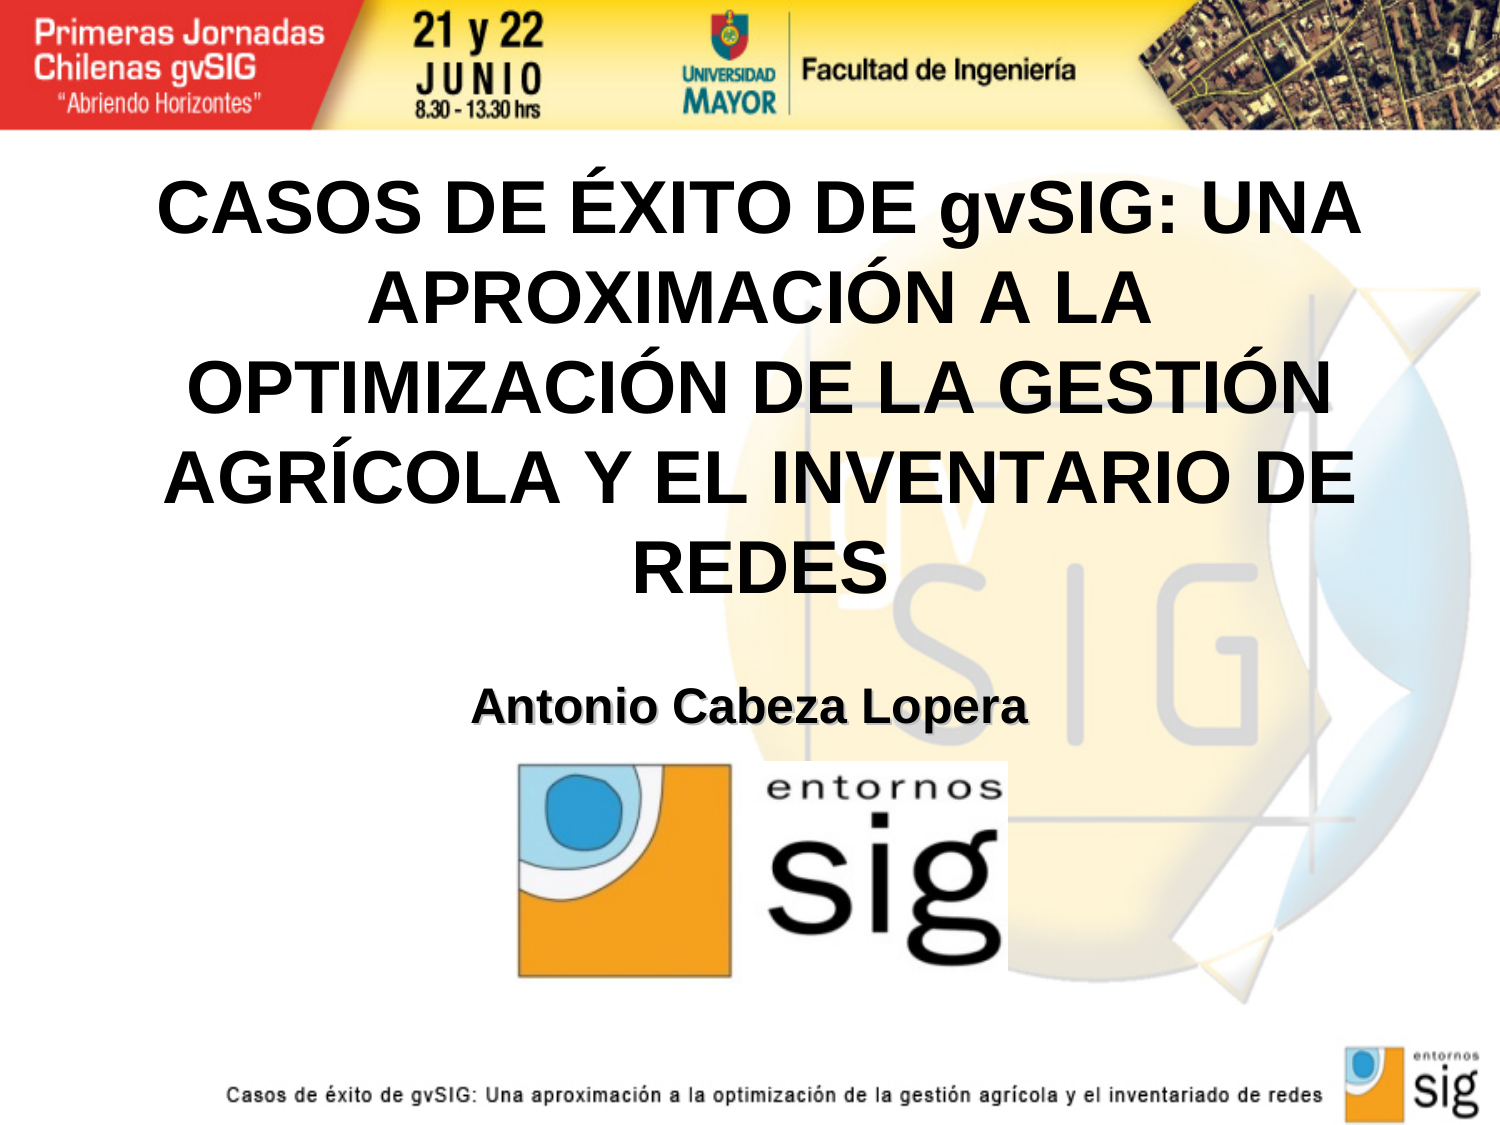

# CASOS DE ÉXITO DE gvSIG: UNA APROXIMACIÓN A LA OPTIMIZACIÓN DE LA GESTIÓN AGRÍCOLA Y EL INVENTARIO DE REDES
Antonio Cabeza Lopera